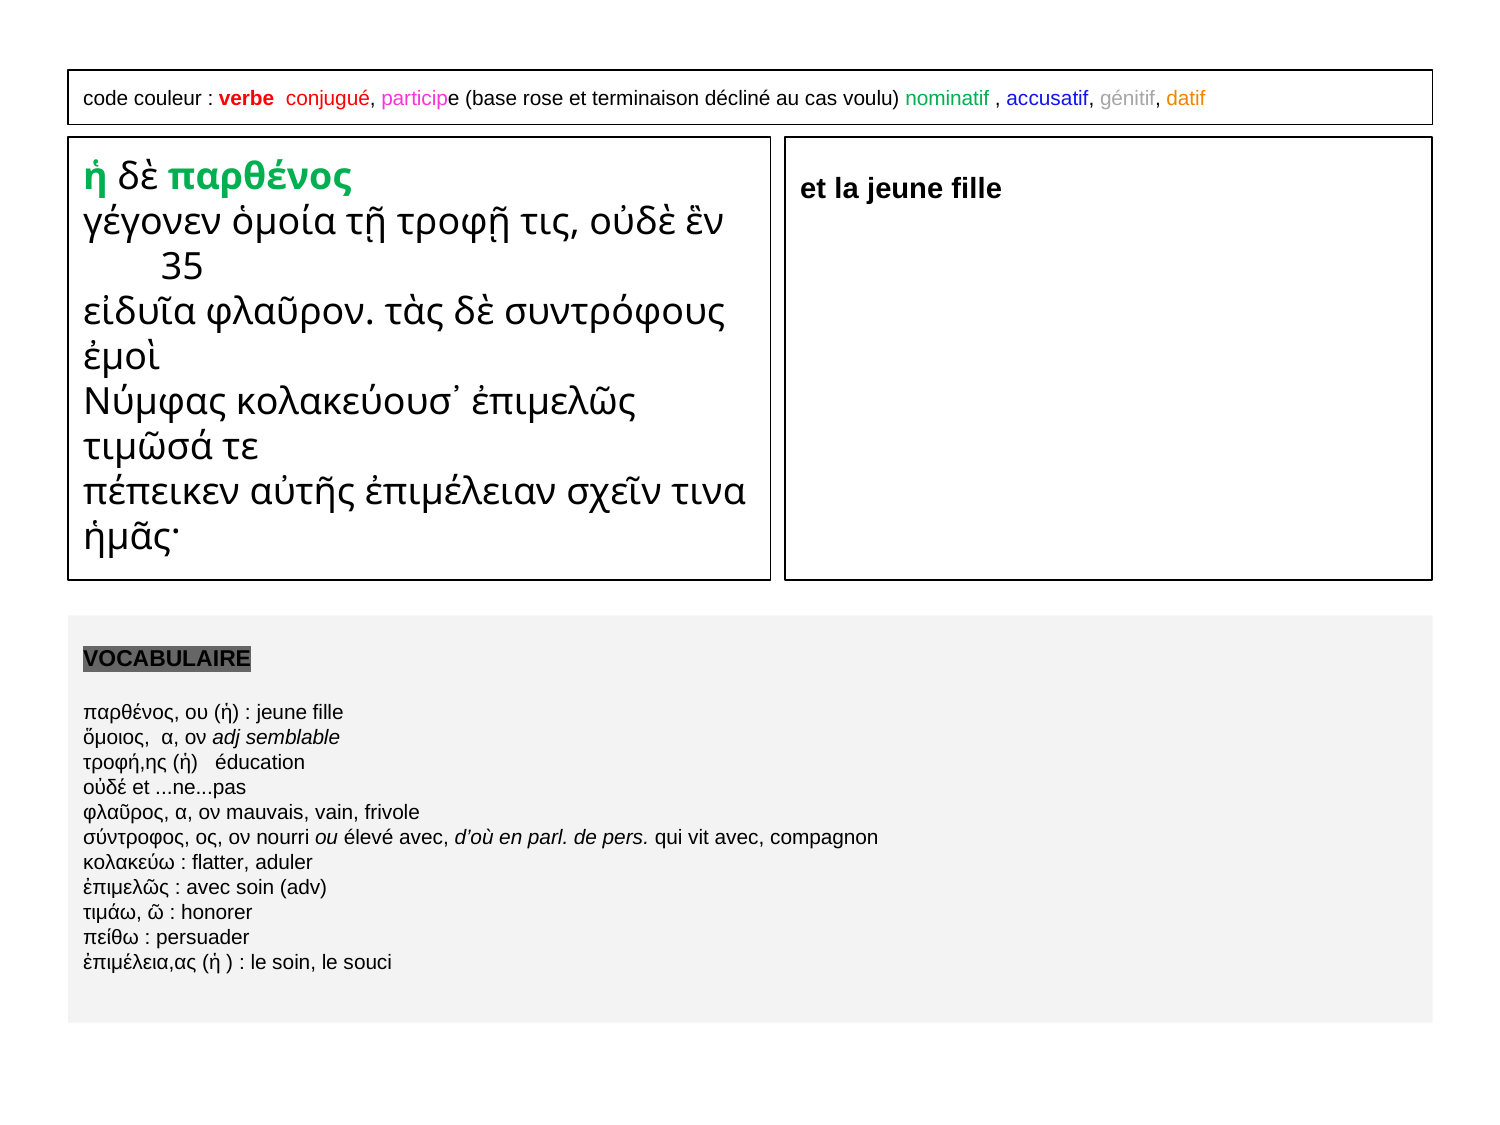

code couleur : verbe conjugué, participe (base rose et terminaison décliné au cas voulu) nominatif , accusatif, génitif, datif
ἡ δὲ παρθένος
γέγονεν ὁμοία τῇ τροφῇ τις, οὐδὲ ἓν 35
εἰδυῖα φλαῦρον. τὰς δὲ συντρόφους ἐμοὶ
Νύμφας κολακεύουσ᾽ ἐπιμελῶς τιμῶσά τε
πέπεικεν αὐτῆς ἐπιμέλειαν σχεῖν τινα
ἡμᾶς·
et la jeune fille
VOCABULAIRE
παρθένος, ου (ἡ) : jeune fille
ὅμοιος, α, ον adj semblable
τροφή,ης (ἡ) éducation
οὐδέ et ...ne...pas
φλαῦρος, α, ον mauvais, vain, frivole
σύντροφος, ος, ον nourri ou élevé avec, d’où en parl. de pers. qui vit avec, compagnon
κολακεύω : flatter, aduler
ἐπιμελῶς : avec soin (adv)
τιμάω, ῶ : honorer
πείθω : persuader
ἐπιμέλεια,ας (ἡ ) : le soin, le souci